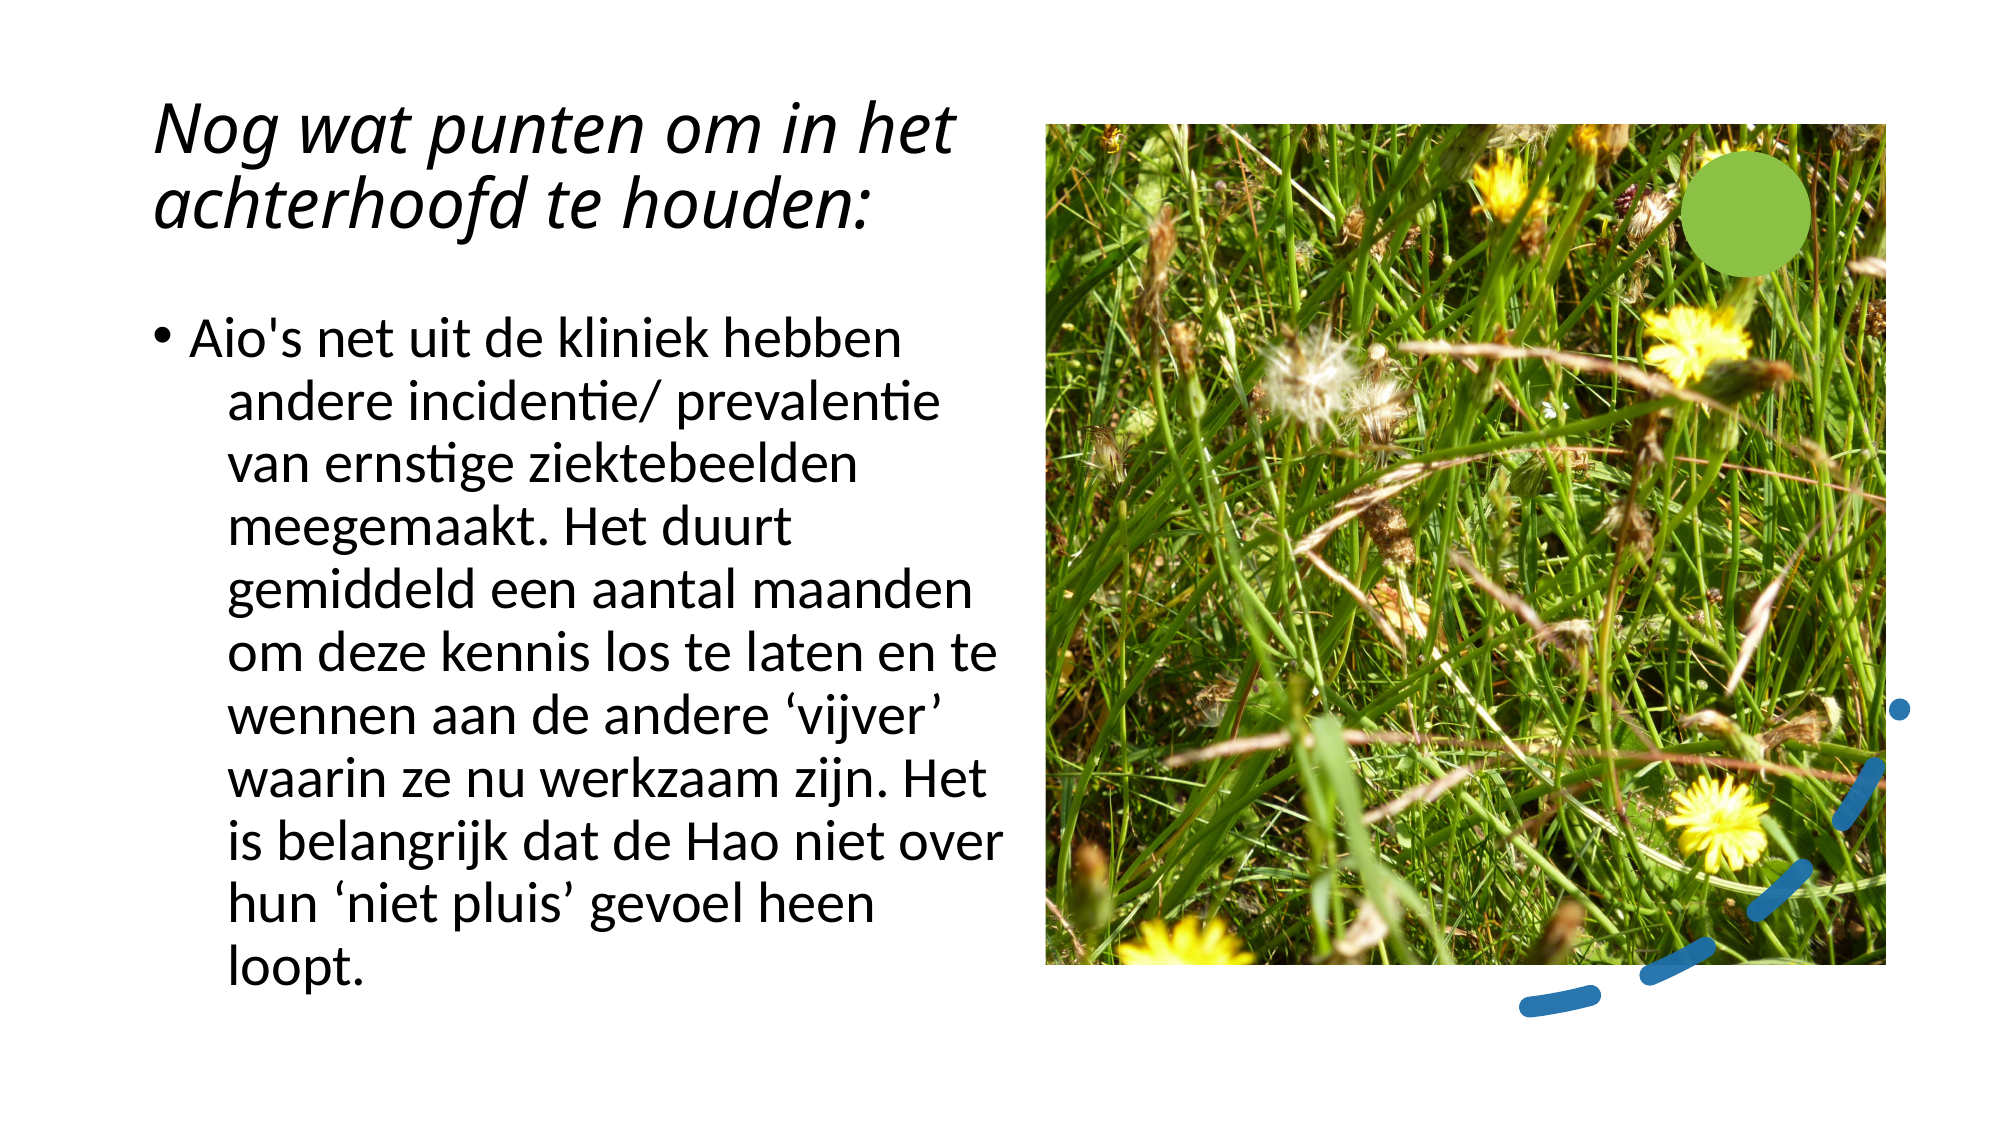

# Nog wat punten om in het achterhoofd te houden:
Aio's net uit de kliniek hebben andere incidentie/ prevalentie van ernstige ziektebeelden meegemaakt. Het duurt gemiddeld een aantal maanden om deze kennis los te laten en te wennen aan de andere ‘vijver’ waarin ze nu werkzaam zijn. Het is belangrijk dat de Hao niet over hun ‘niet pluis’ gevoel heen loopt.